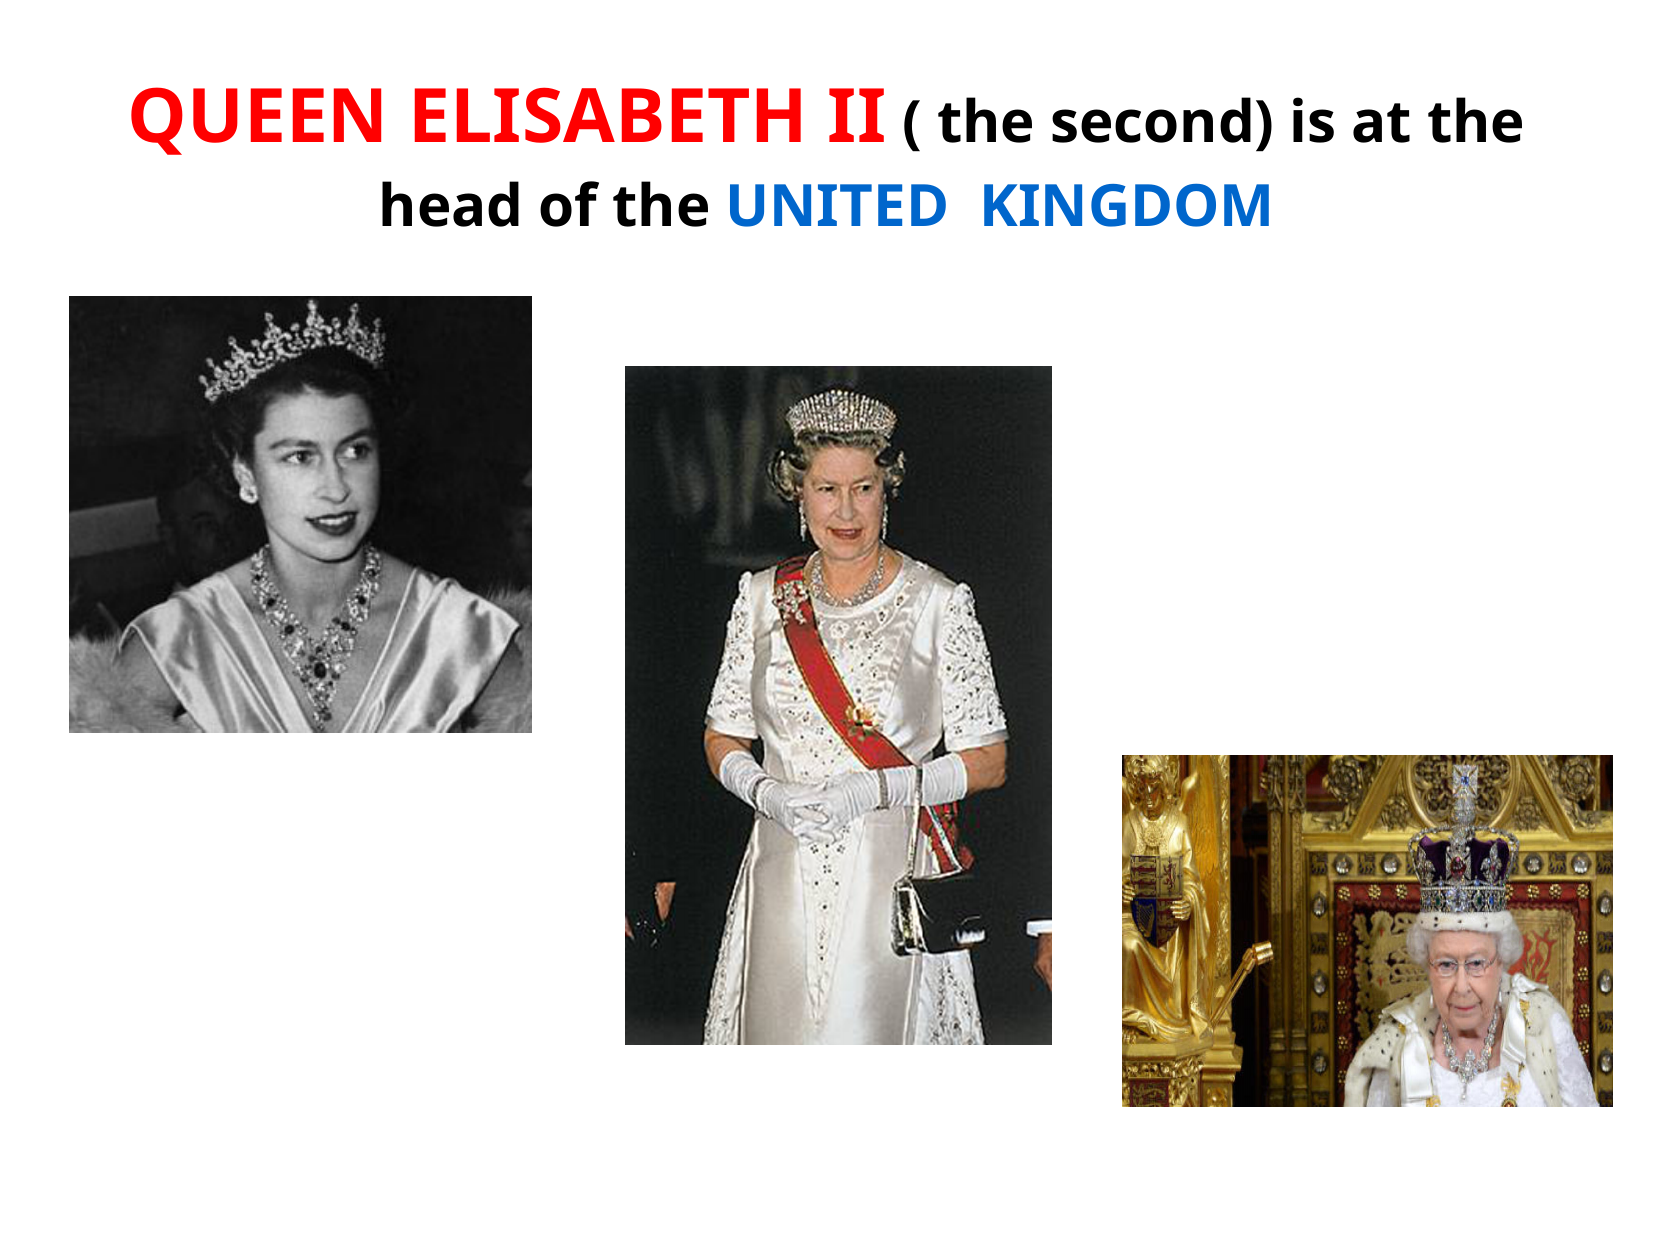

# QUEEN ELISABETH II ( the second) is at the head of the UNITED KINGDOM